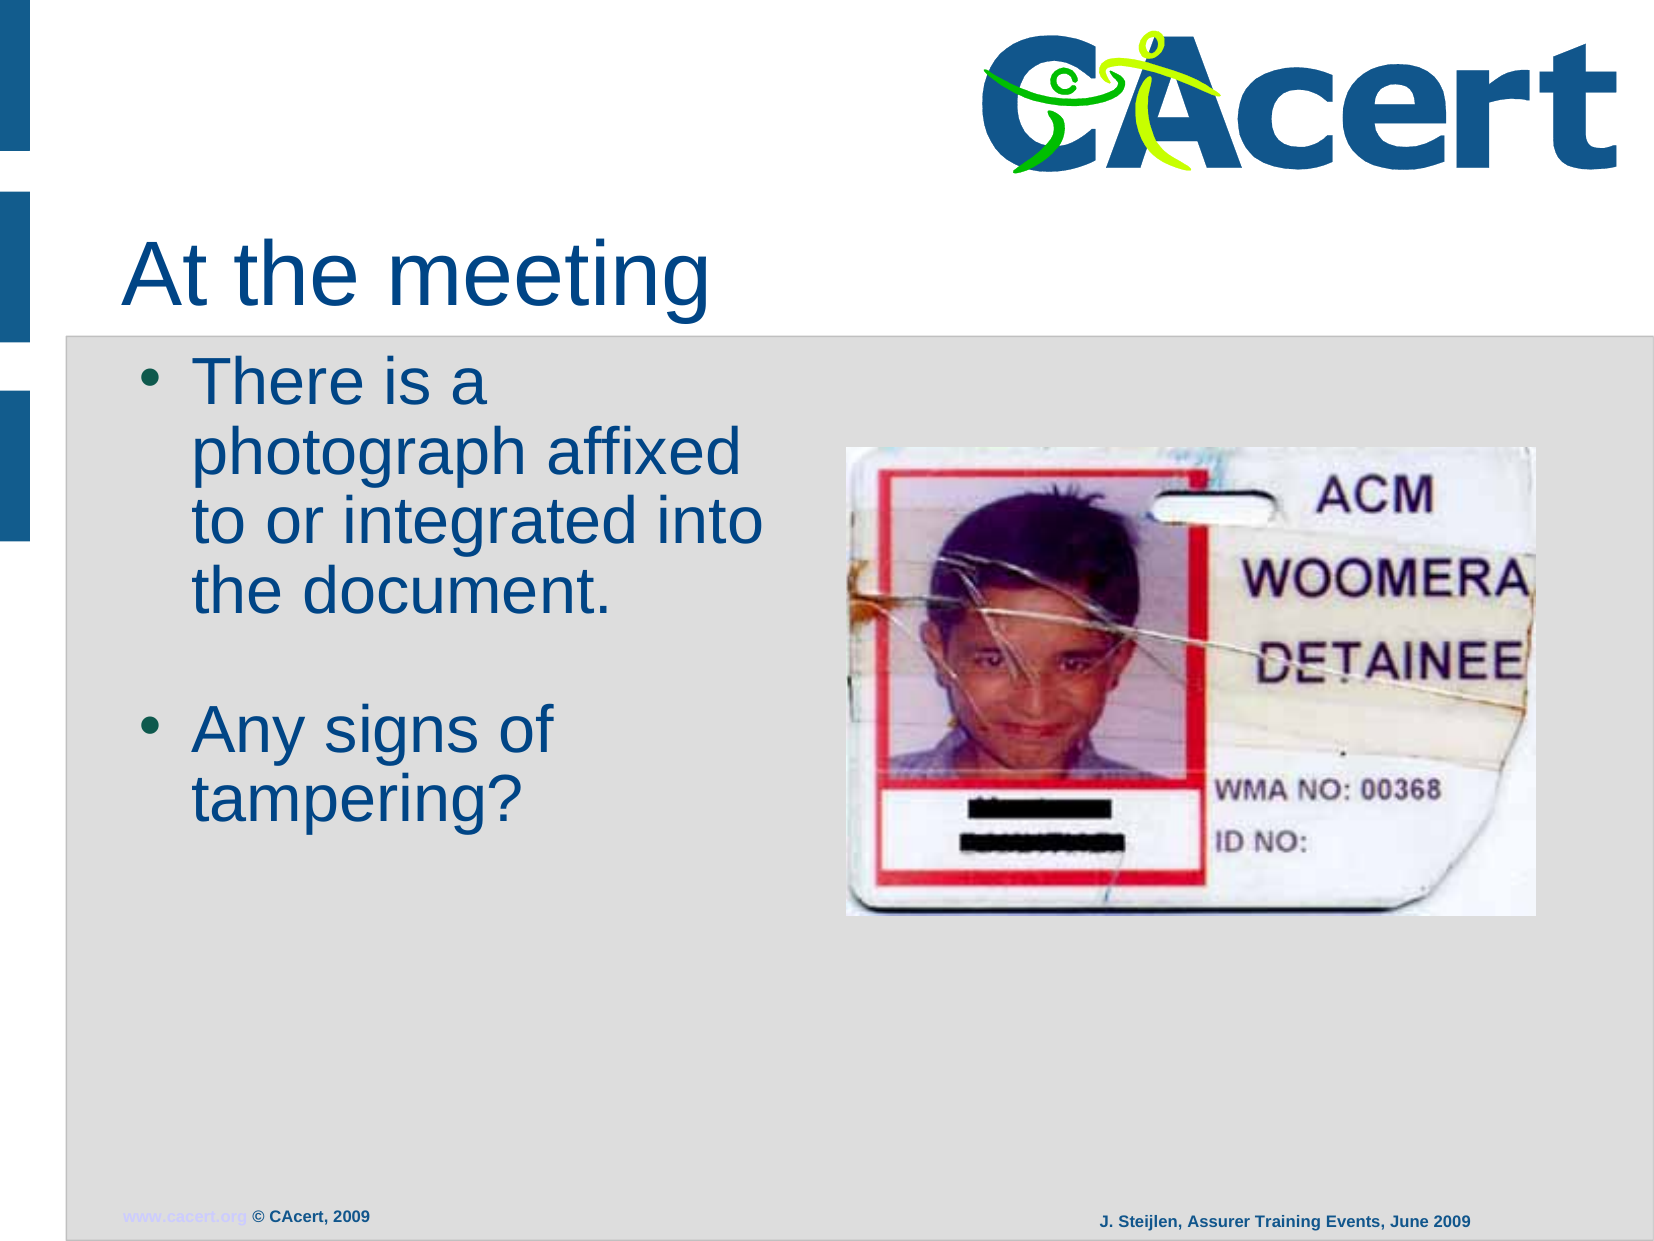

# At the meeting
There is a photograph affixed to or integrated into the document.
Any signs of tampering?